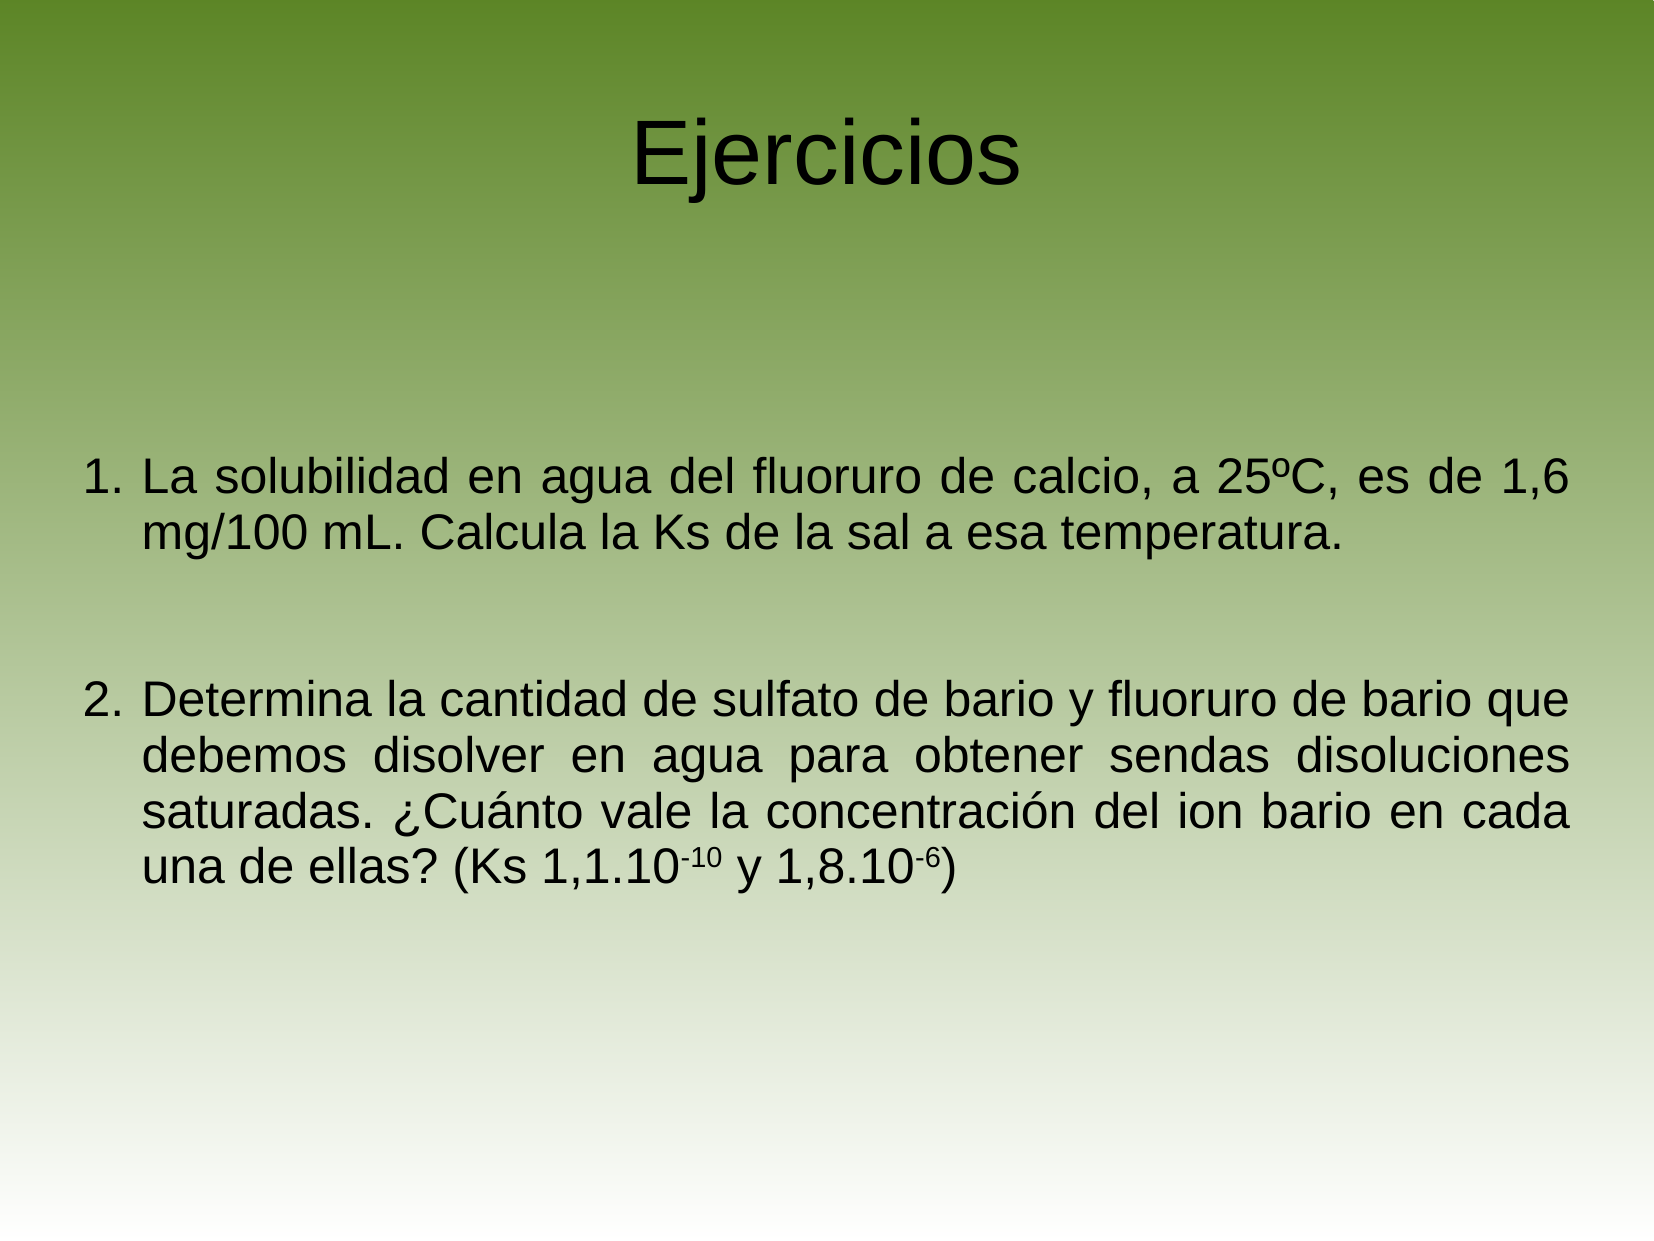

# Ejercicios
La solubilidad en agua del fluoruro de calcio, a 25ºC, es de 1,6 mg/100 mL. Calcula la Ks de la sal a esa temperatura.
Determina la cantidad de sulfato de bario y fluoruro de bario que debemos disolver en agua para obtener sendas disoluciones saturadas. ¿Cuánto vale la concentración del ion bario en cada una de ellas? (Ks 1,1.10-10 y 1,8.10-6)